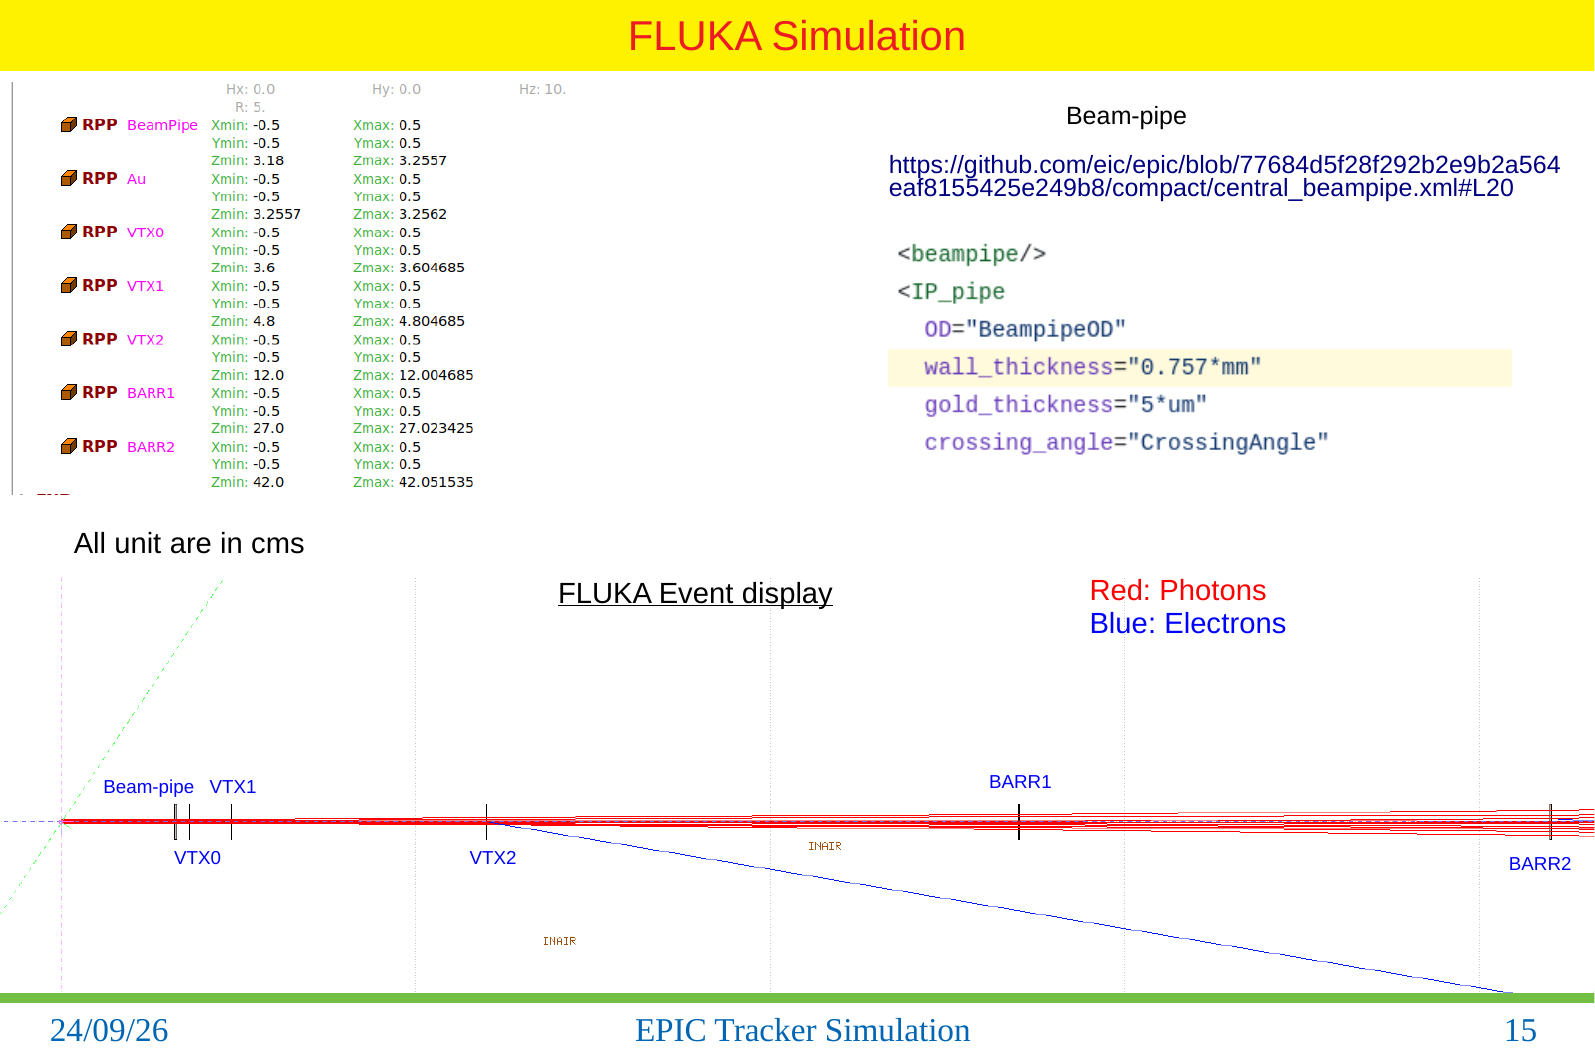

# FLUKA Simulation
Beam-pipe
https://github.com/eic/epic/blob/77684d5f28f292b2e9b2a564eaf8155425e249b8/compact/central_beampipe.xml#L20
All unit are in cms
Red: Photons
Blue: Electrons
FLUKA Event display
BARR1
Beam-pipe
VTX1
VTX0
VTX2
BARR2
EPIC Tracker Simulation
15